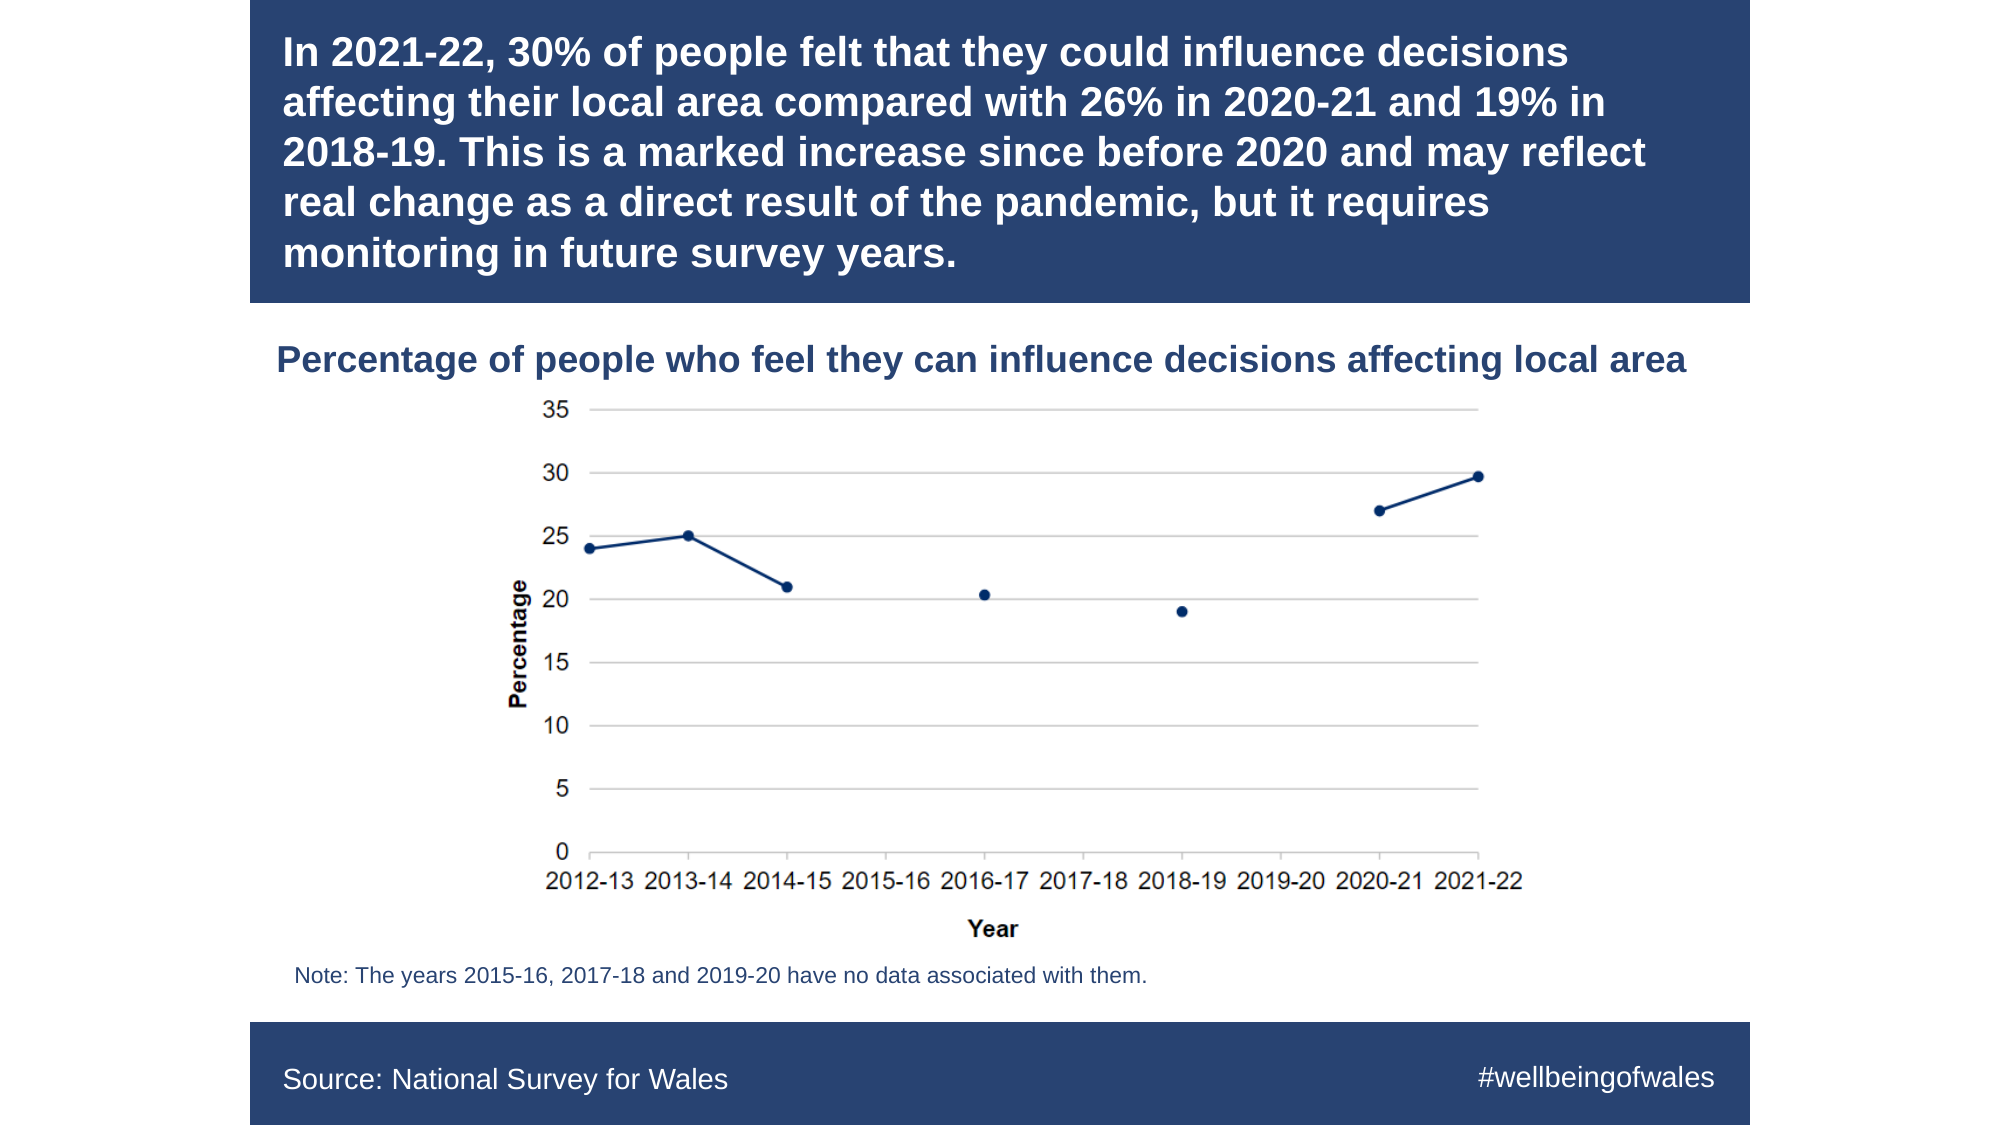

# In 2021-22, 30% of people felt that they could influence decisions affecting their local area compared with 26% in 2020-21 and 19% in 2018-19. This is a marked increase since before 2020 and may reflect real change as a direct result of the pandemic, but it requires monitoring in future survey years.
Percentage of people who feel they can influence decisions affecting local area
Note: The years 2015-16, 2017-18 and 2019-20 have no data associated with them.
#wellbeingofwales
Source: National Survey for Wales